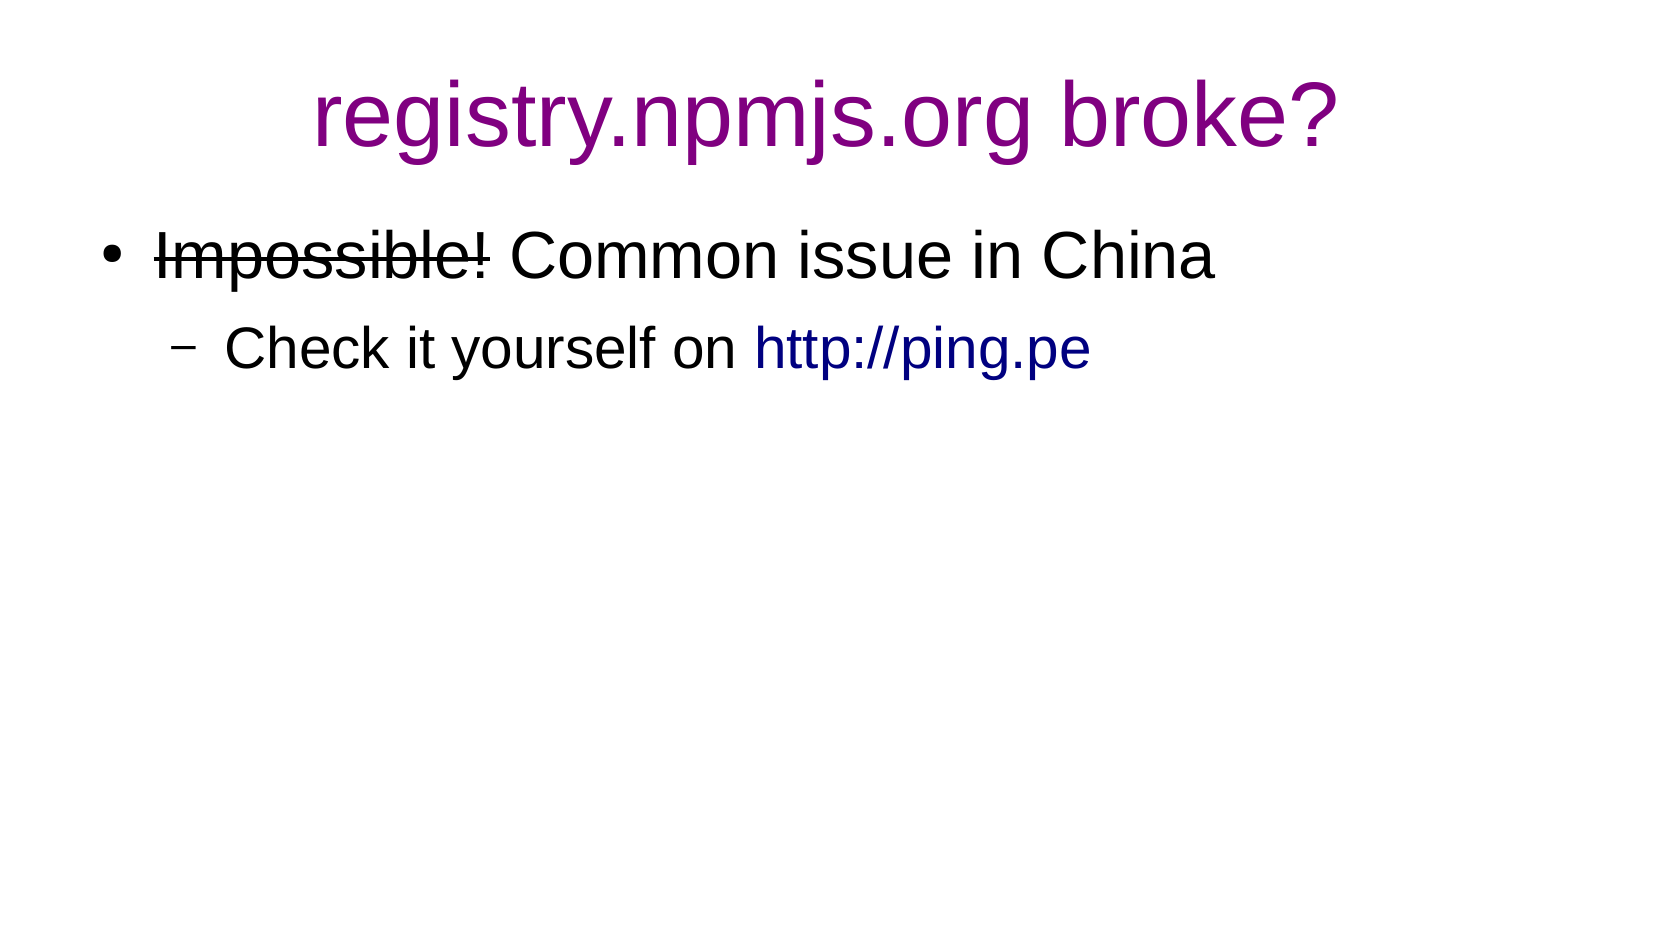

# registry.npmjs.org broke?
Impossible! Common issue in China
Check it yourself on http://ping.pe